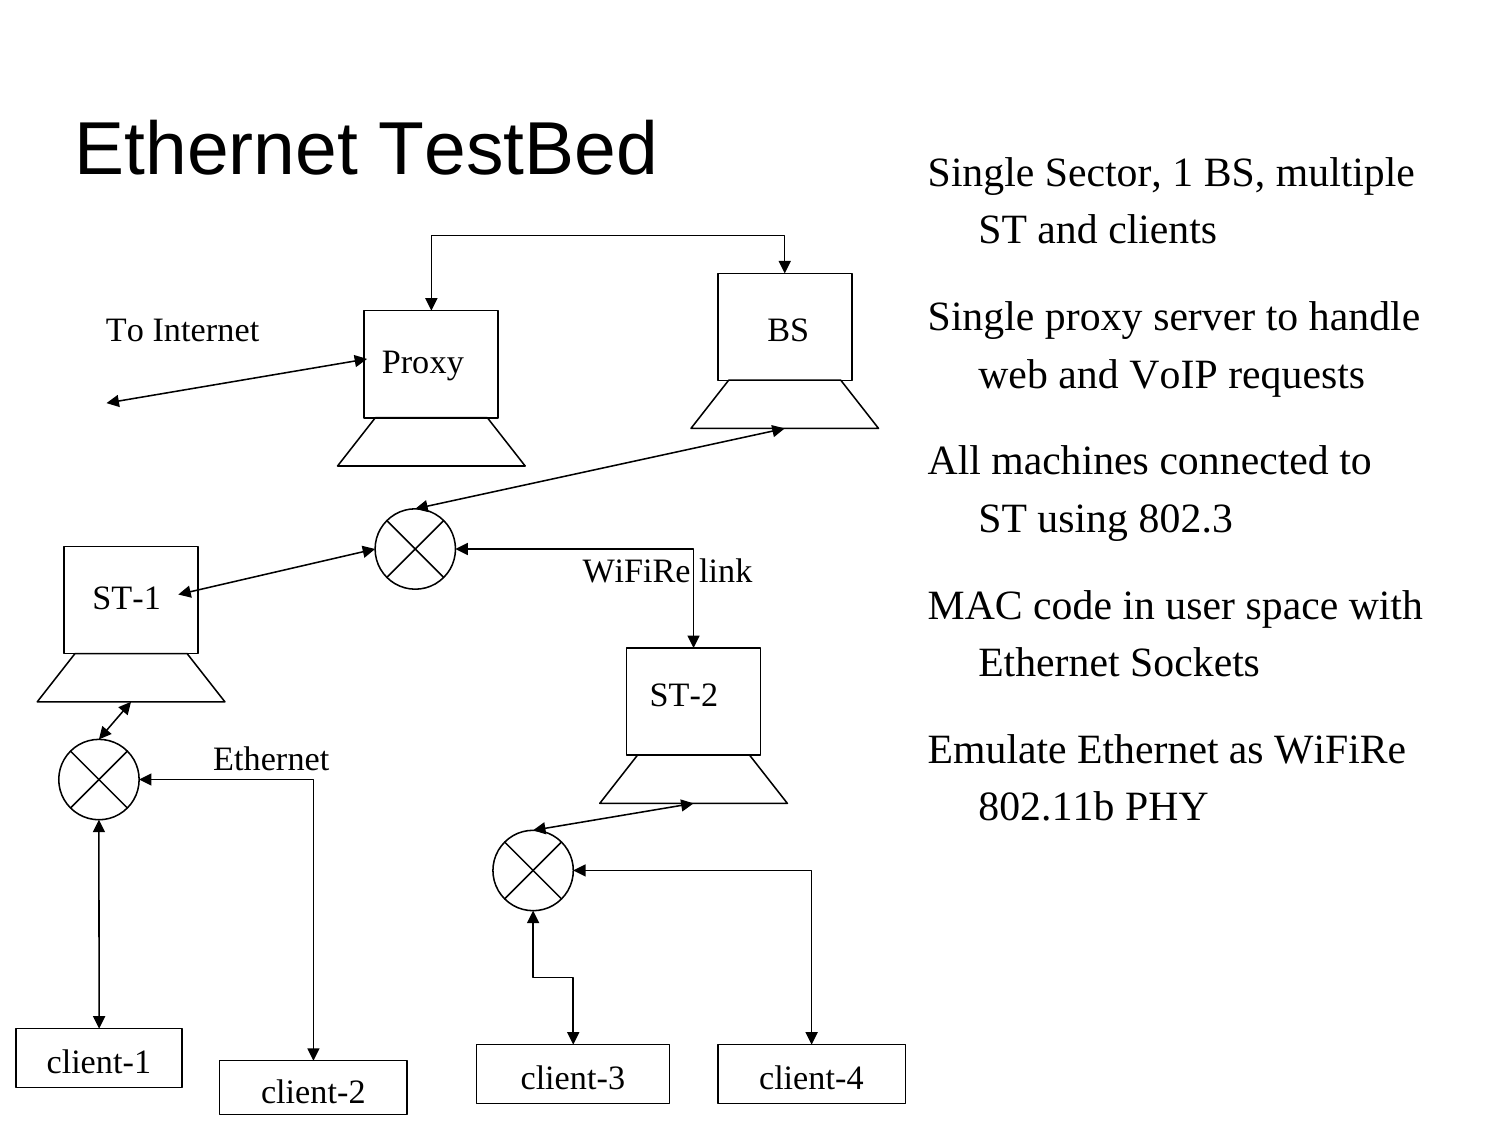

# Ethernet TestBed
Single Sector, 1 BS, multiple ST and clients
Single proxy server to handle web and VoIP requests
All machines connected to ST using 802.3
MAC code in user space with Ethernet Sockets
Emulate Ethernet as WiFiRe 802.11b PHY
To Internet
BS
Proxy
WiFiRe link
ST-1
ST-2
Ethernet
client-1
client-3
client-4
client-2